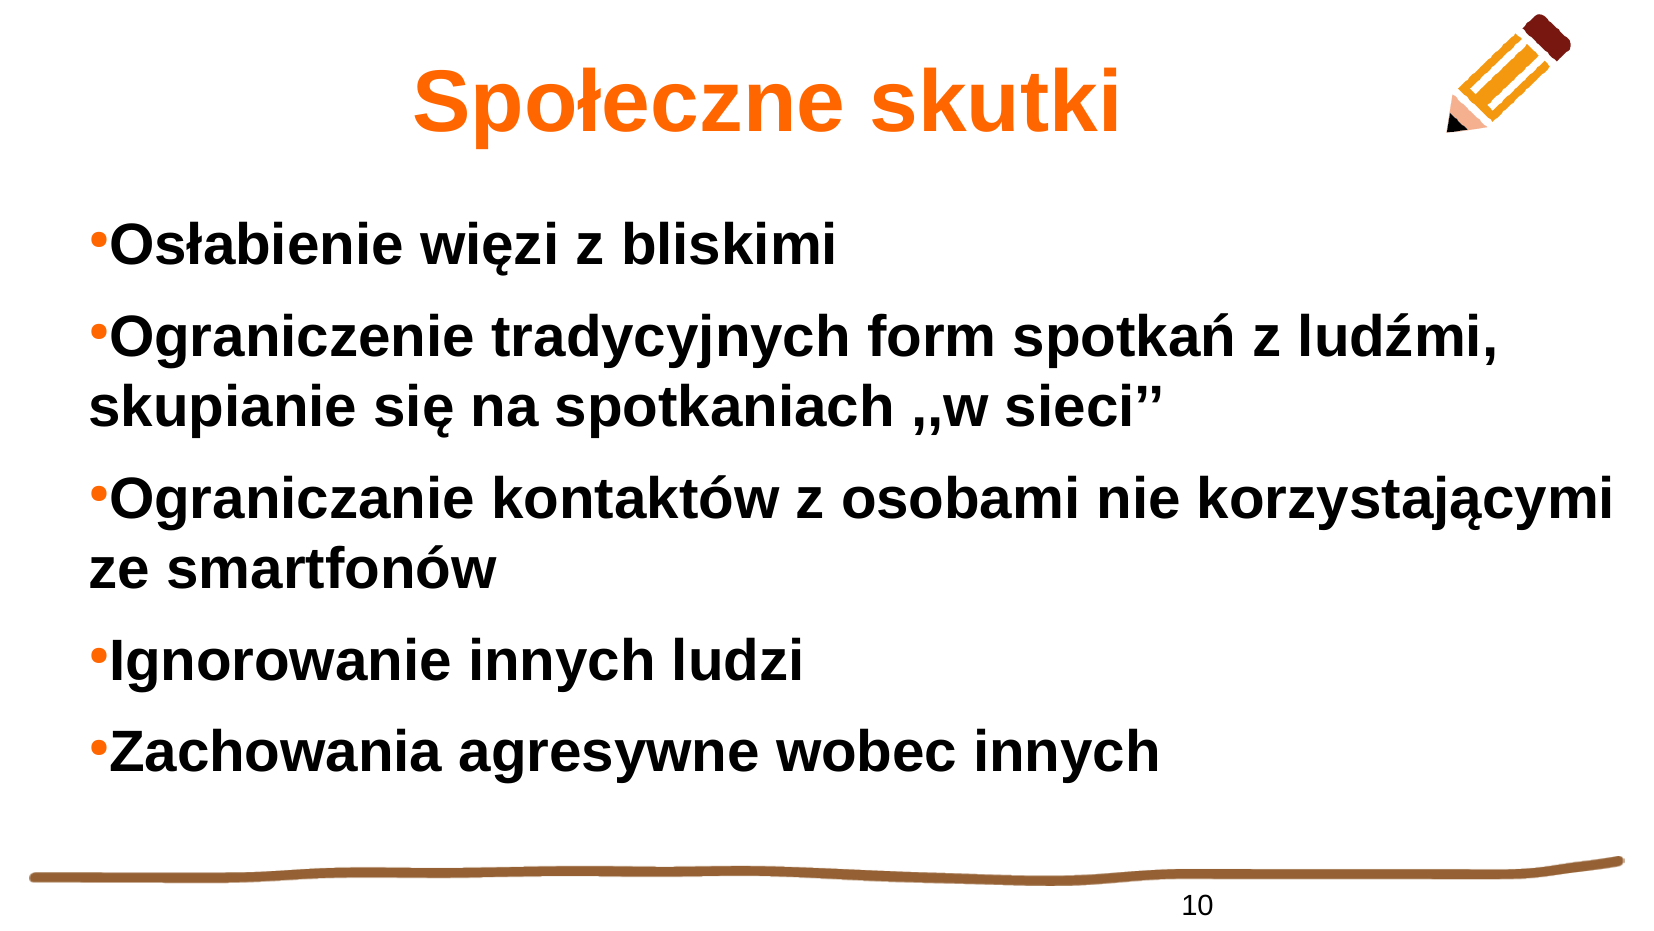

# Społeczne skutki
Osłabienie więzi z bliskimi
Ograniczenie tradycyjnych form spotkań z ludźmi, skupianie się na spotkaniach ,,w sieci’’
Ograniczanie kontaktów z osobami nie korzystającymi ze smartfonów
Ignorowanie innych ludzi
Zachowania agresywne wobec innych